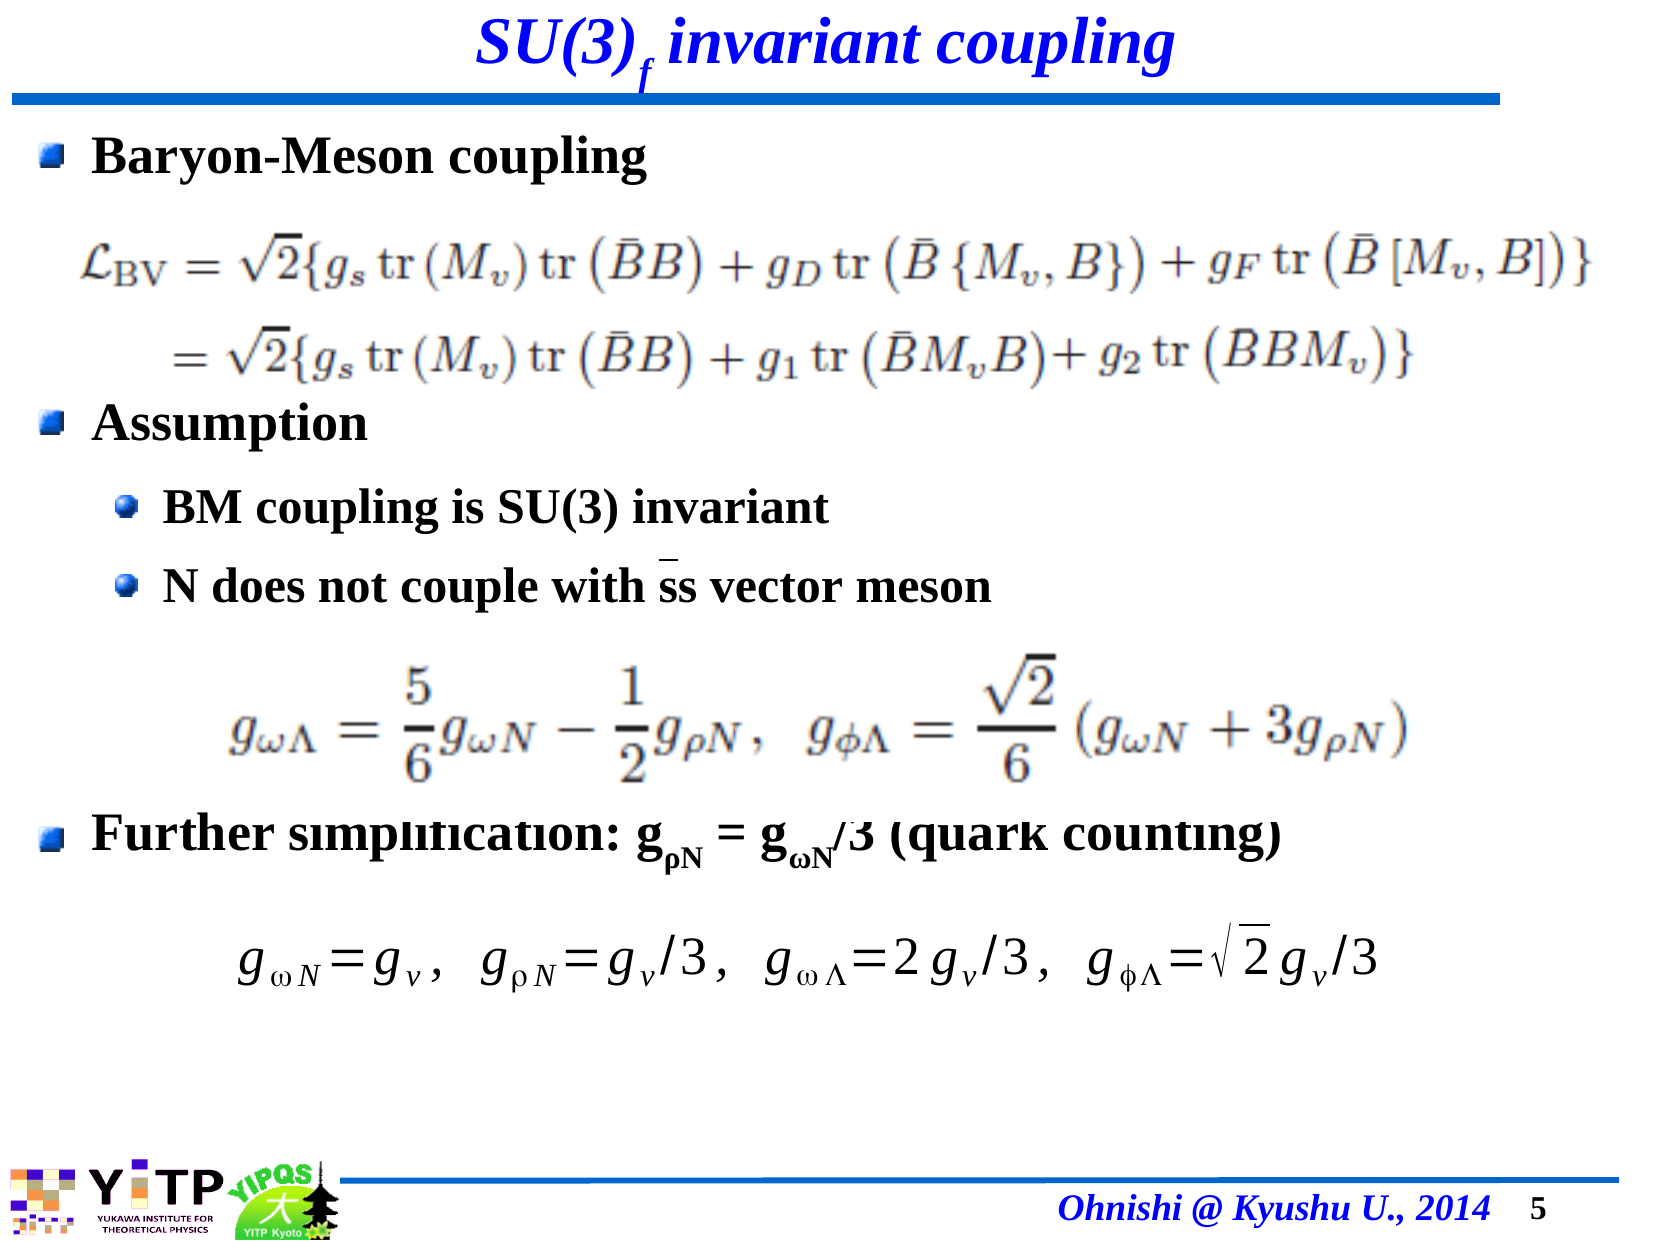

# SU(3)f invariant coupling
Baryon-Meson coupling
Assumption
BM coupling is SU(3) invariant
N does not couple with ss vector meson
Further simplification: gρN = gωN/3 (quark counting)